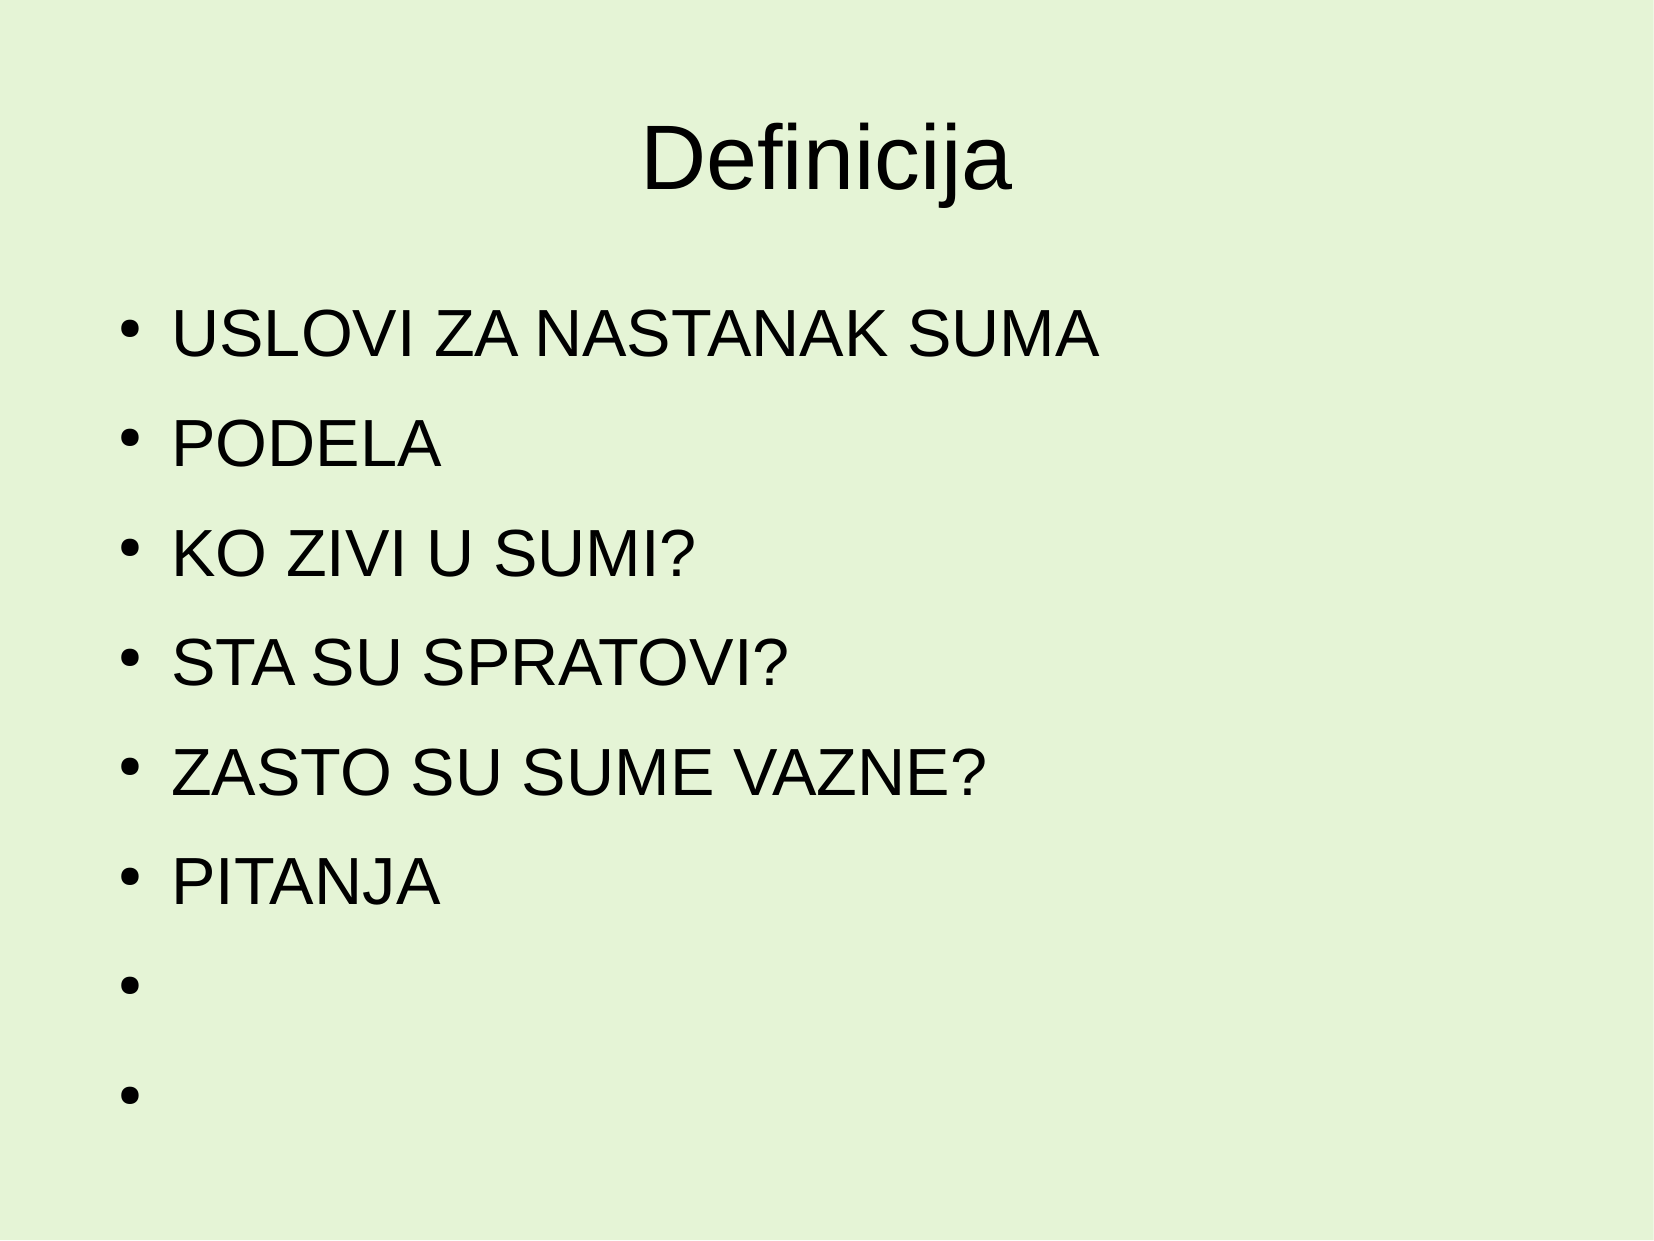

# Definicija
USLOVI ZA NASTANAK SUMA
PODELA
KO ZIVI U SUMI?
STA SU SPRATOVI?
ZASTO SU SUME VAZNE?
PITANJA